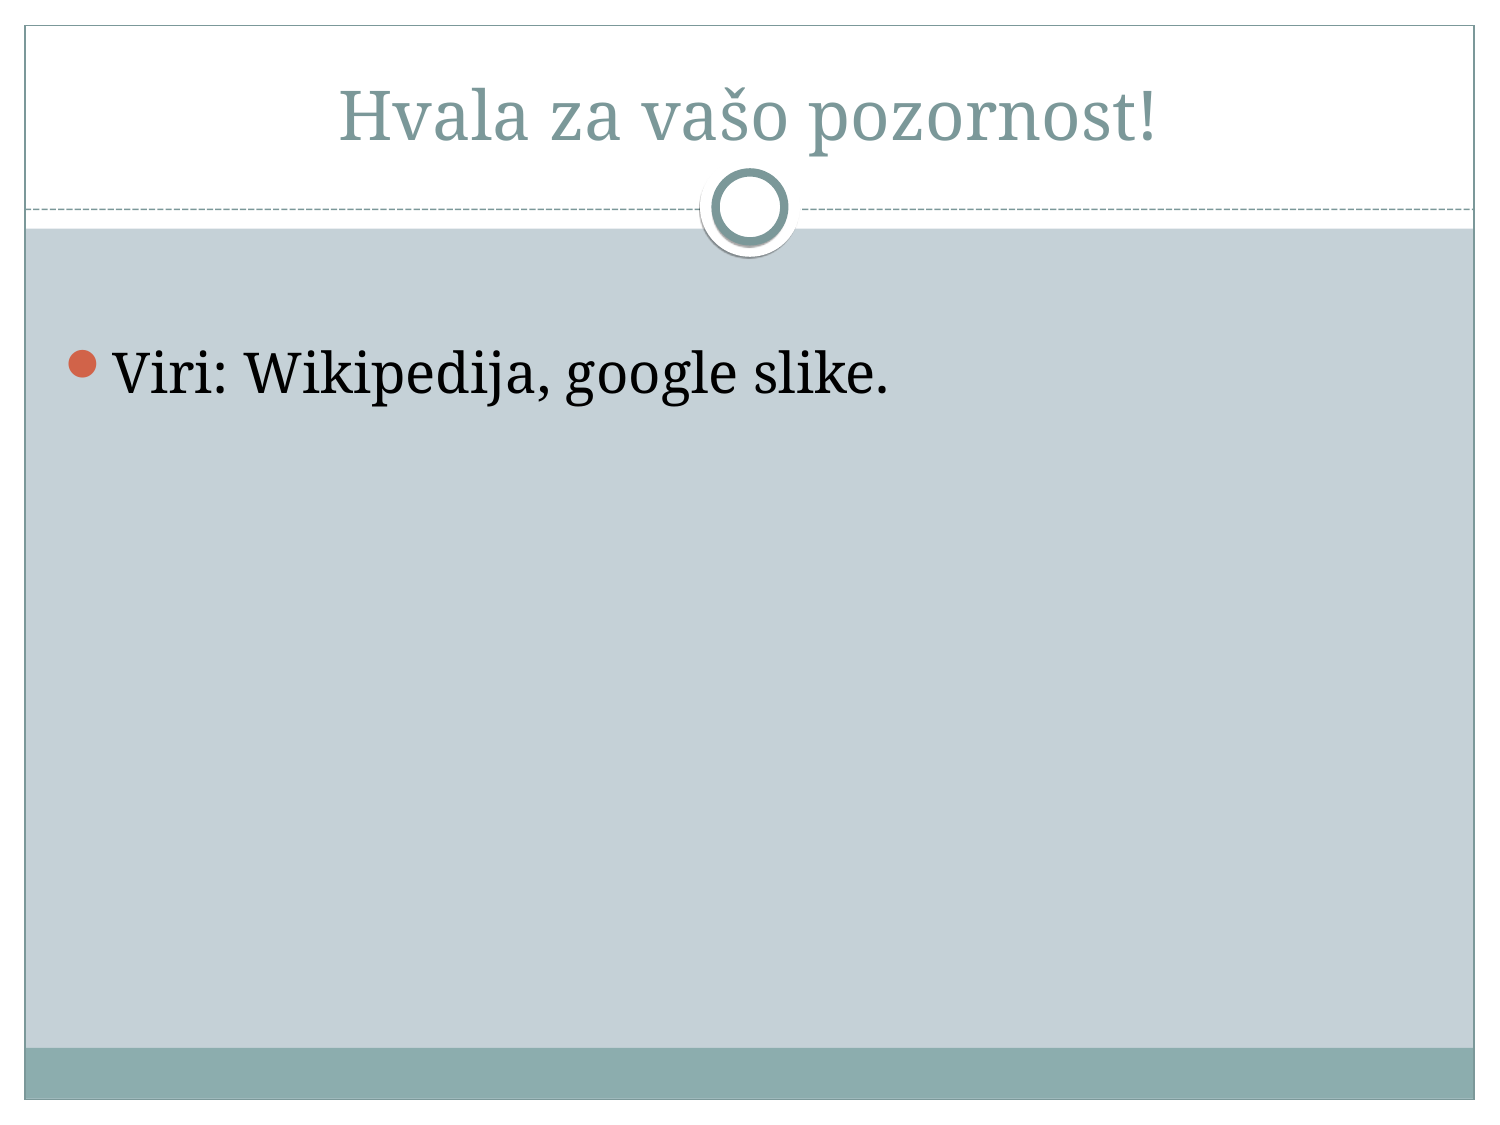

# Hvala za vašo pozornost!
Viri: Wikipedija, google slike.